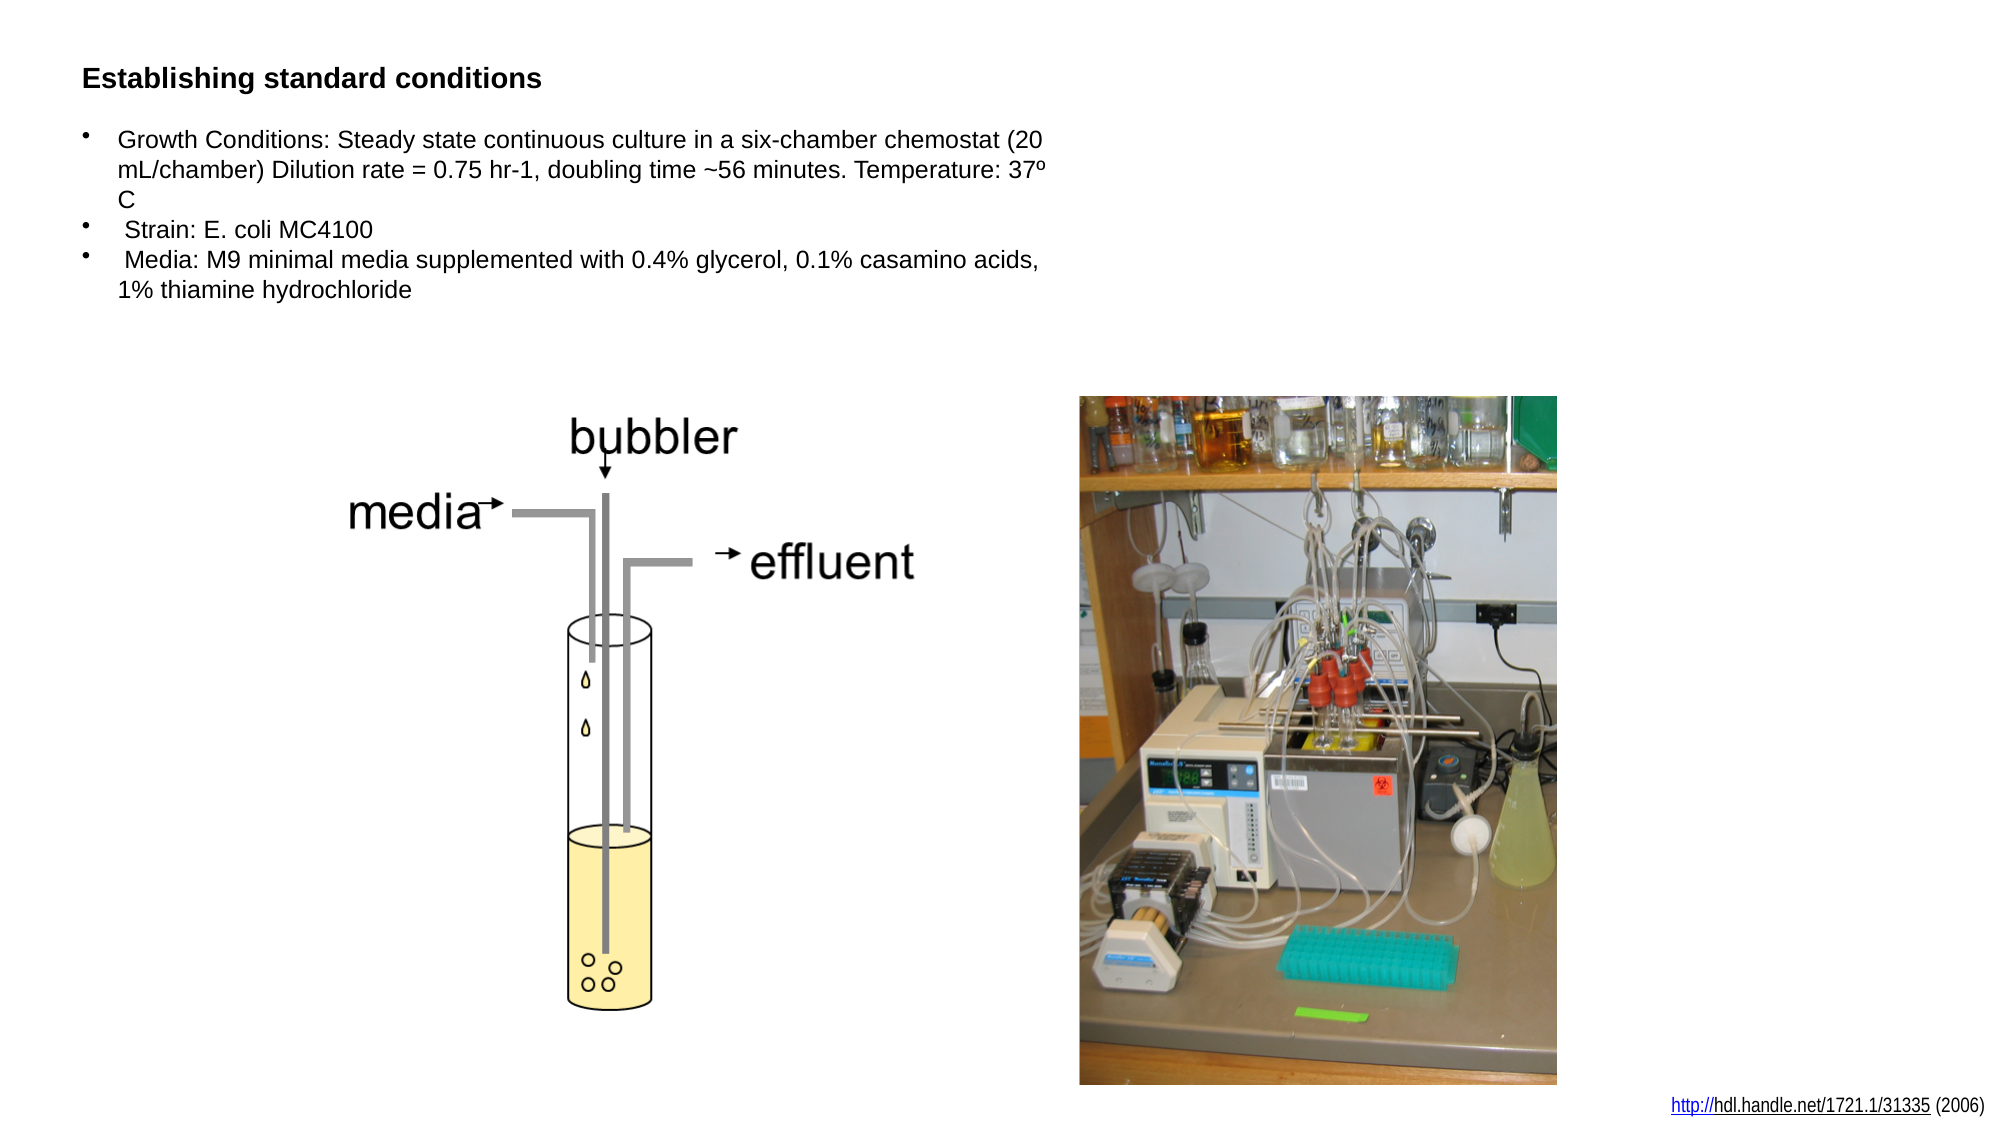

Establishing standard conditions
Growth Conditions: Steady state continuous culture in a six-chamber chemostat (20 mL/chamber) Dilution rate = 0.75 hr-1, doubling time ~56 minutes. Temperature: 37º C
 Strain: E. coli MC4100
 Media: M9 minimal media supplemented with 0.4% glycerol, 0.1% casamino acids, 1% thiamine hydrochloride
 http://hdl.handle.net/1721.1/31335 (2006)